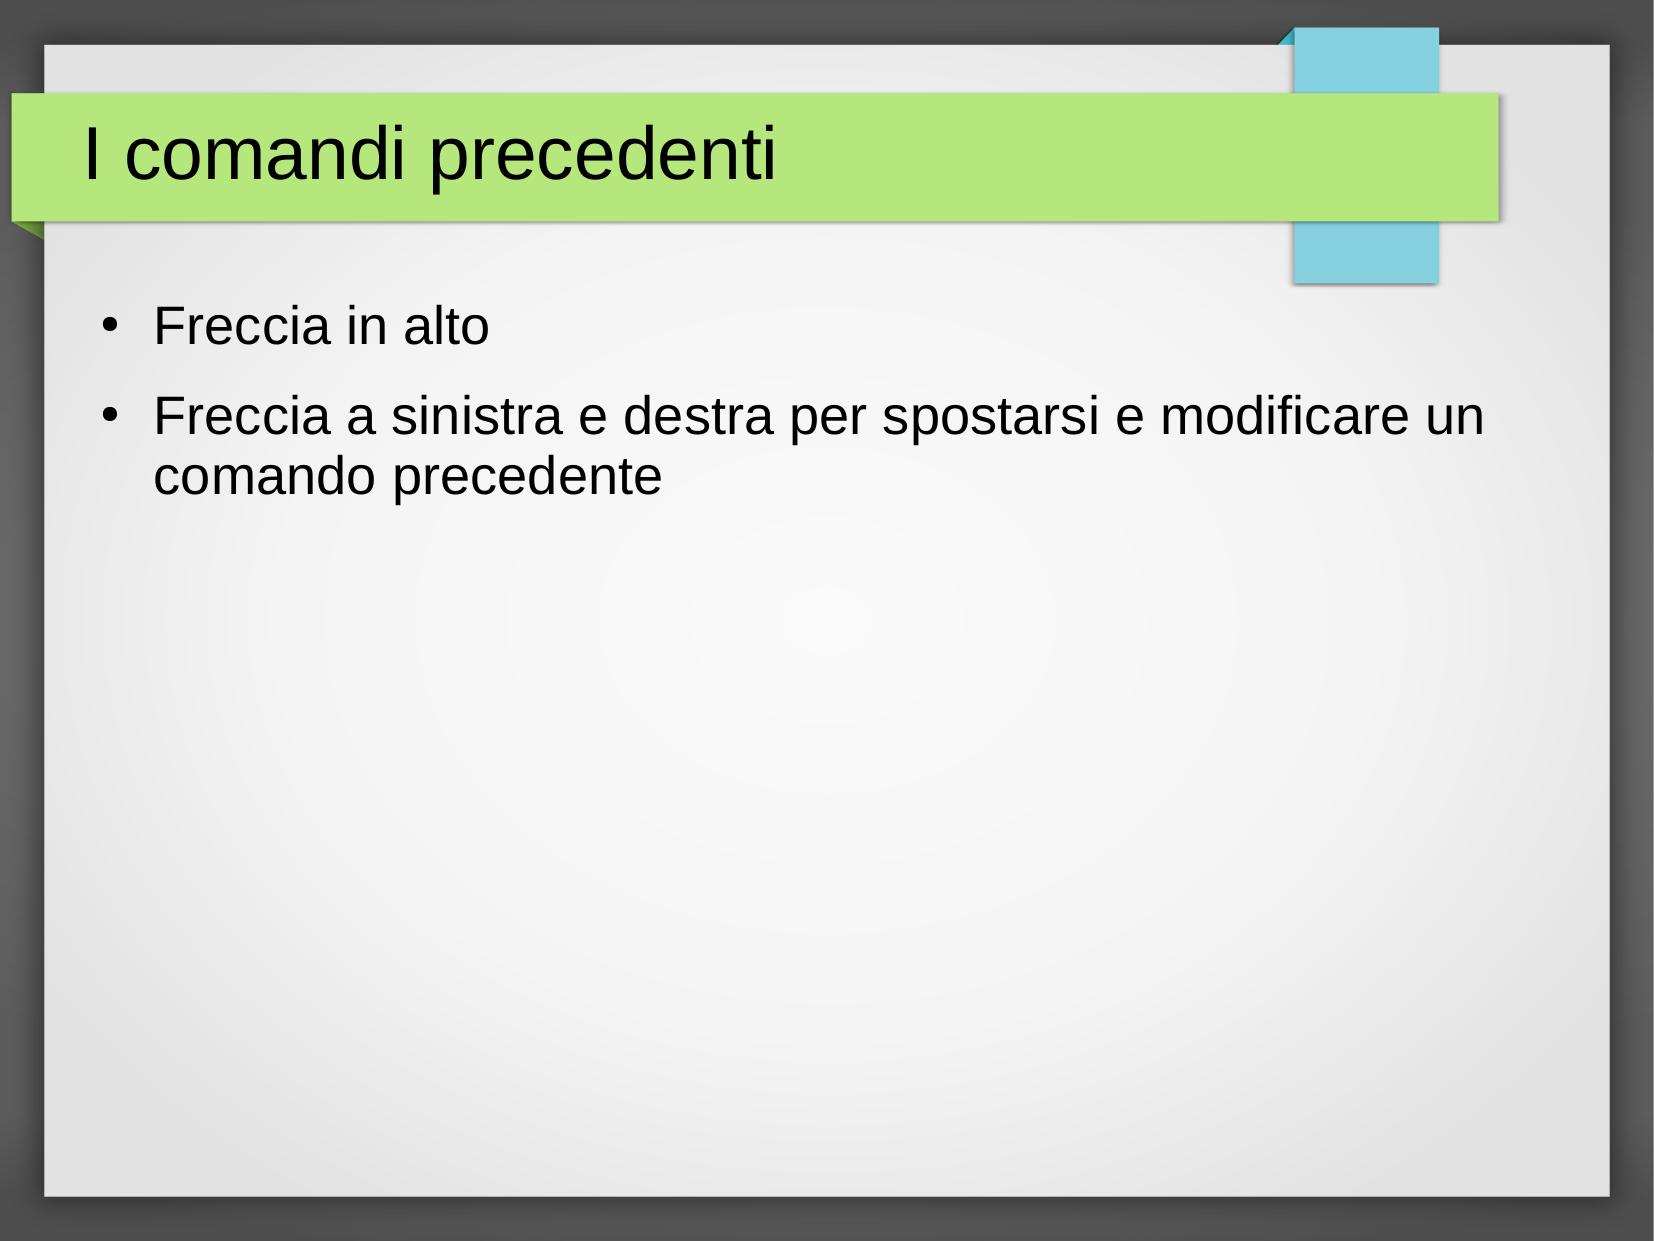

# I comandi precedenti
Freccia in alto
Freccia a sinistra e destra per spostarsi e modificare un comando precedente